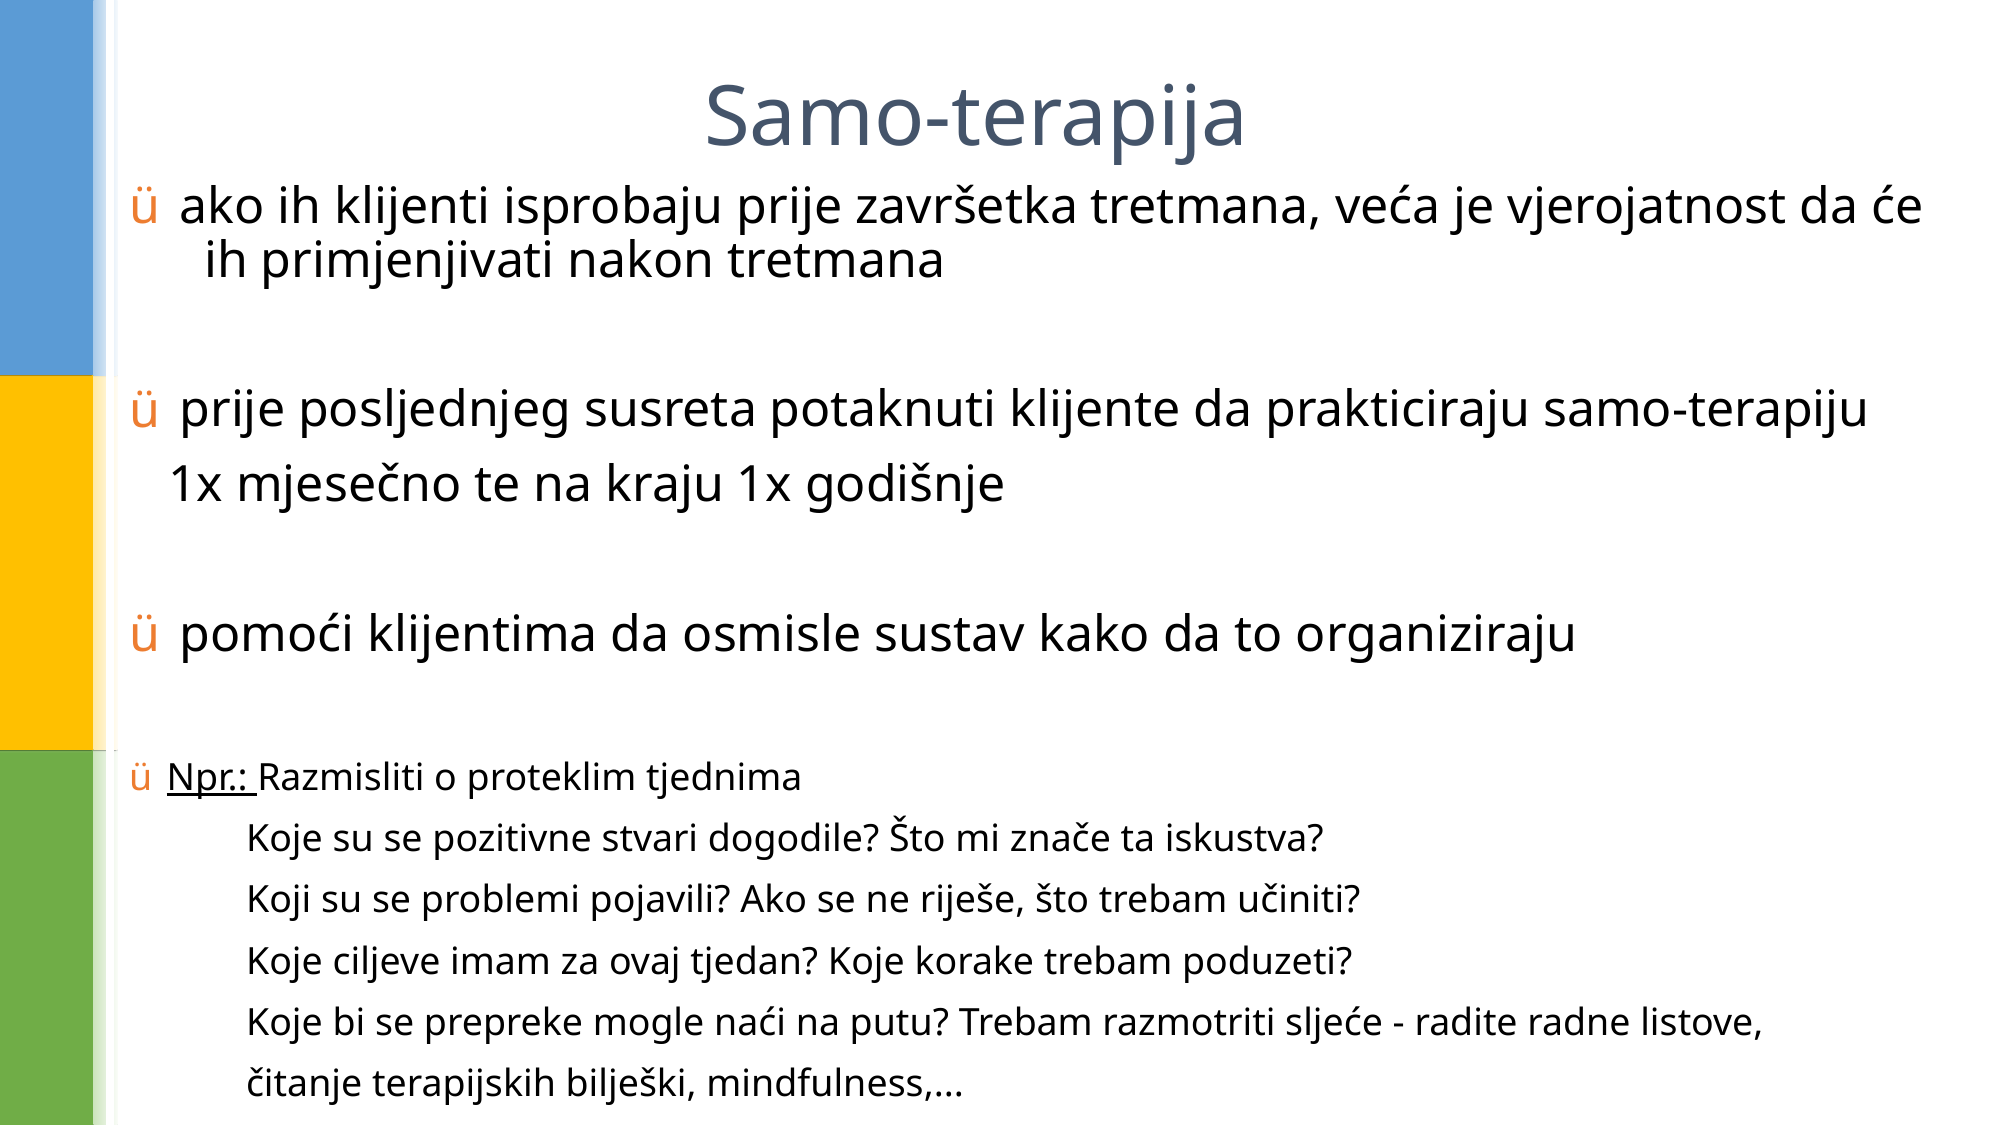

# Samo-terapija
 ako ih klijenti isprobaju prije završetka tretmana, veća je vjerojatnost da će ih primjenjivati nakon tretmana
 prije posljednjeg susreta potaknuti klijente da prakticiraju samo-terapiju
 1x mjesečno te na kraju 1x godišnje
 pomoći klijentima da osmisle sustav kako da to organiziraju
Npr.: Razmisliti o proteklim tjednima
 Koje su se pozitivne stvari dogodile? Što mi znače ta iskustva?
 Koji su se problemi pojavili? Ako se ne riješe, što trebam učiniti?
 Koje ciljeve imam za ovaj tjedan? Koje korake trebam poduzeti?
 Koje bi se prepreke mogle naći na putu? Trebam razmotriti sljeće - radite radne listove,
 čitanje terapijskih bilješki, mindfulness,...